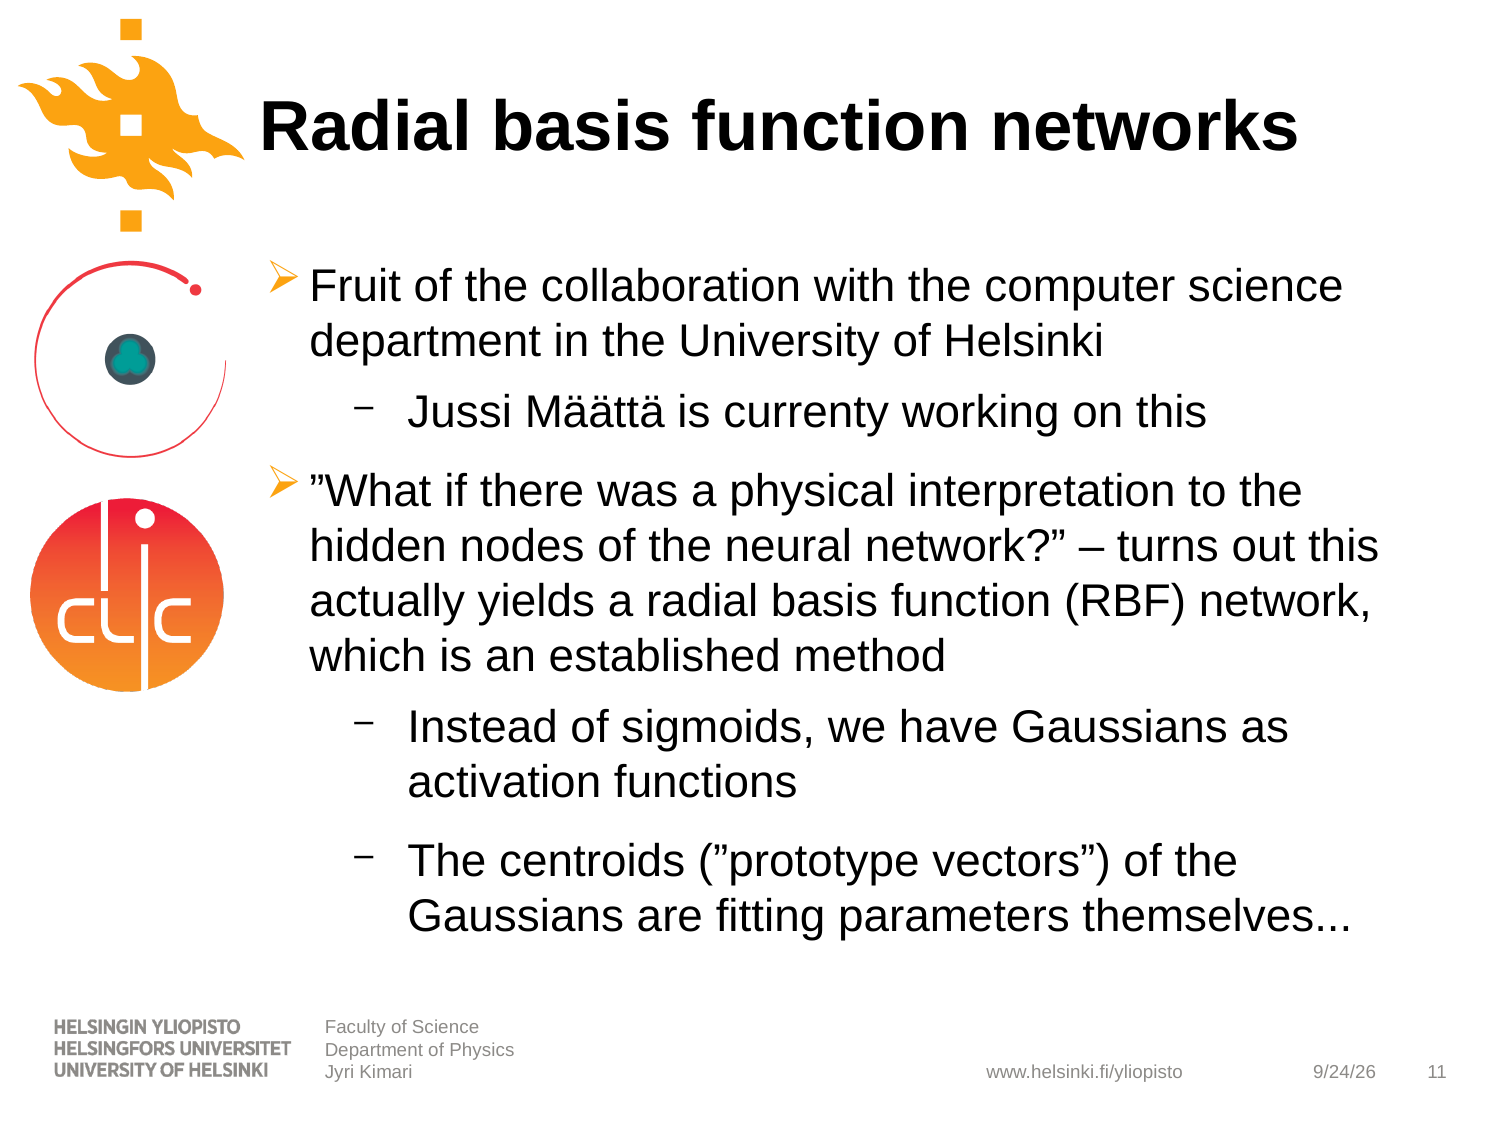

# Radial basis function networks
Fruit of the collaboration with the computer science department in the University of Helsinki
Jussi Määttä is currenty working on this
”What if there was a physical interpretation to the hidden nodes of the neural network?” – turns out this actually yields a radial basis function (RBF) network, which is an established method
Instead of sigmoids, we have Gaussians as activation functions
The centroids (”prototype vectors”) of the Gaussians are fitting parameters themselves...
Faculty of Science
Department of Physics
Jyri Kimari